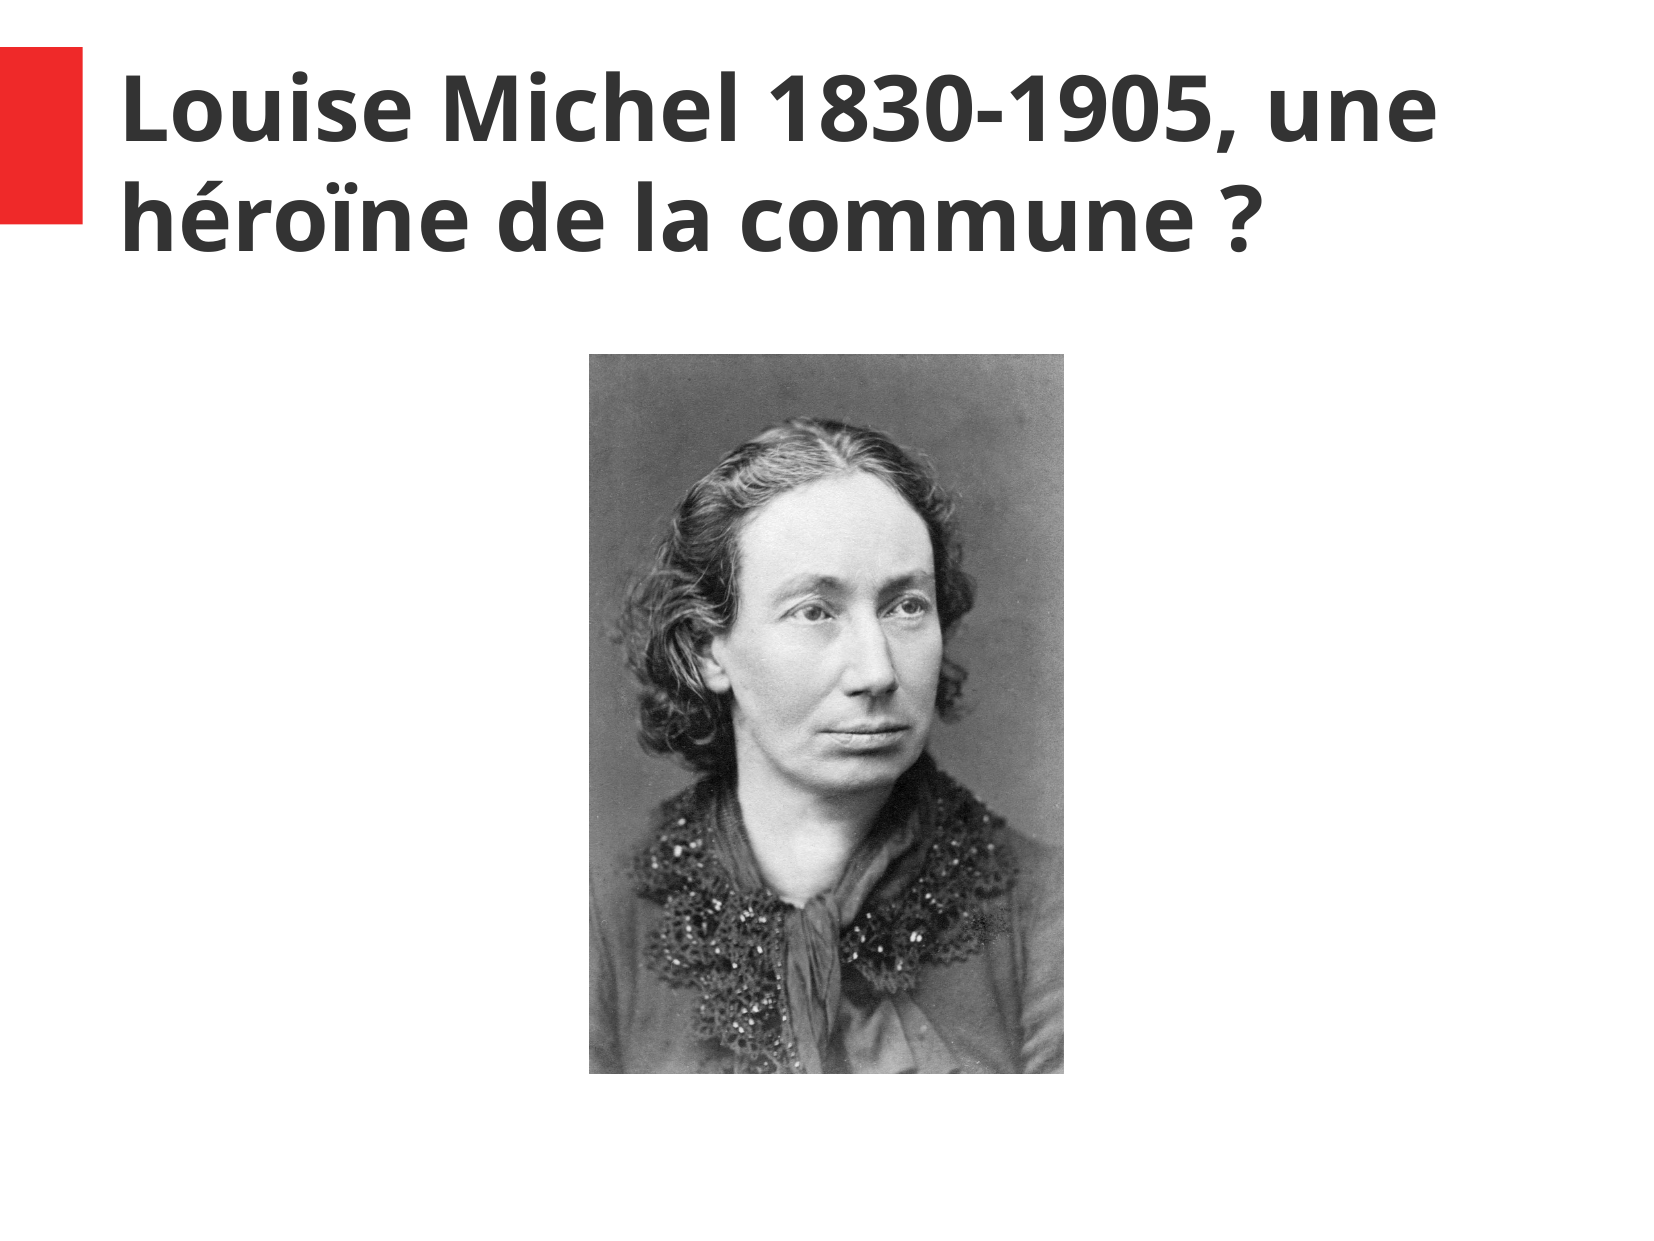

# Louise Michel 1830-1905, une héroïne de la commune ?